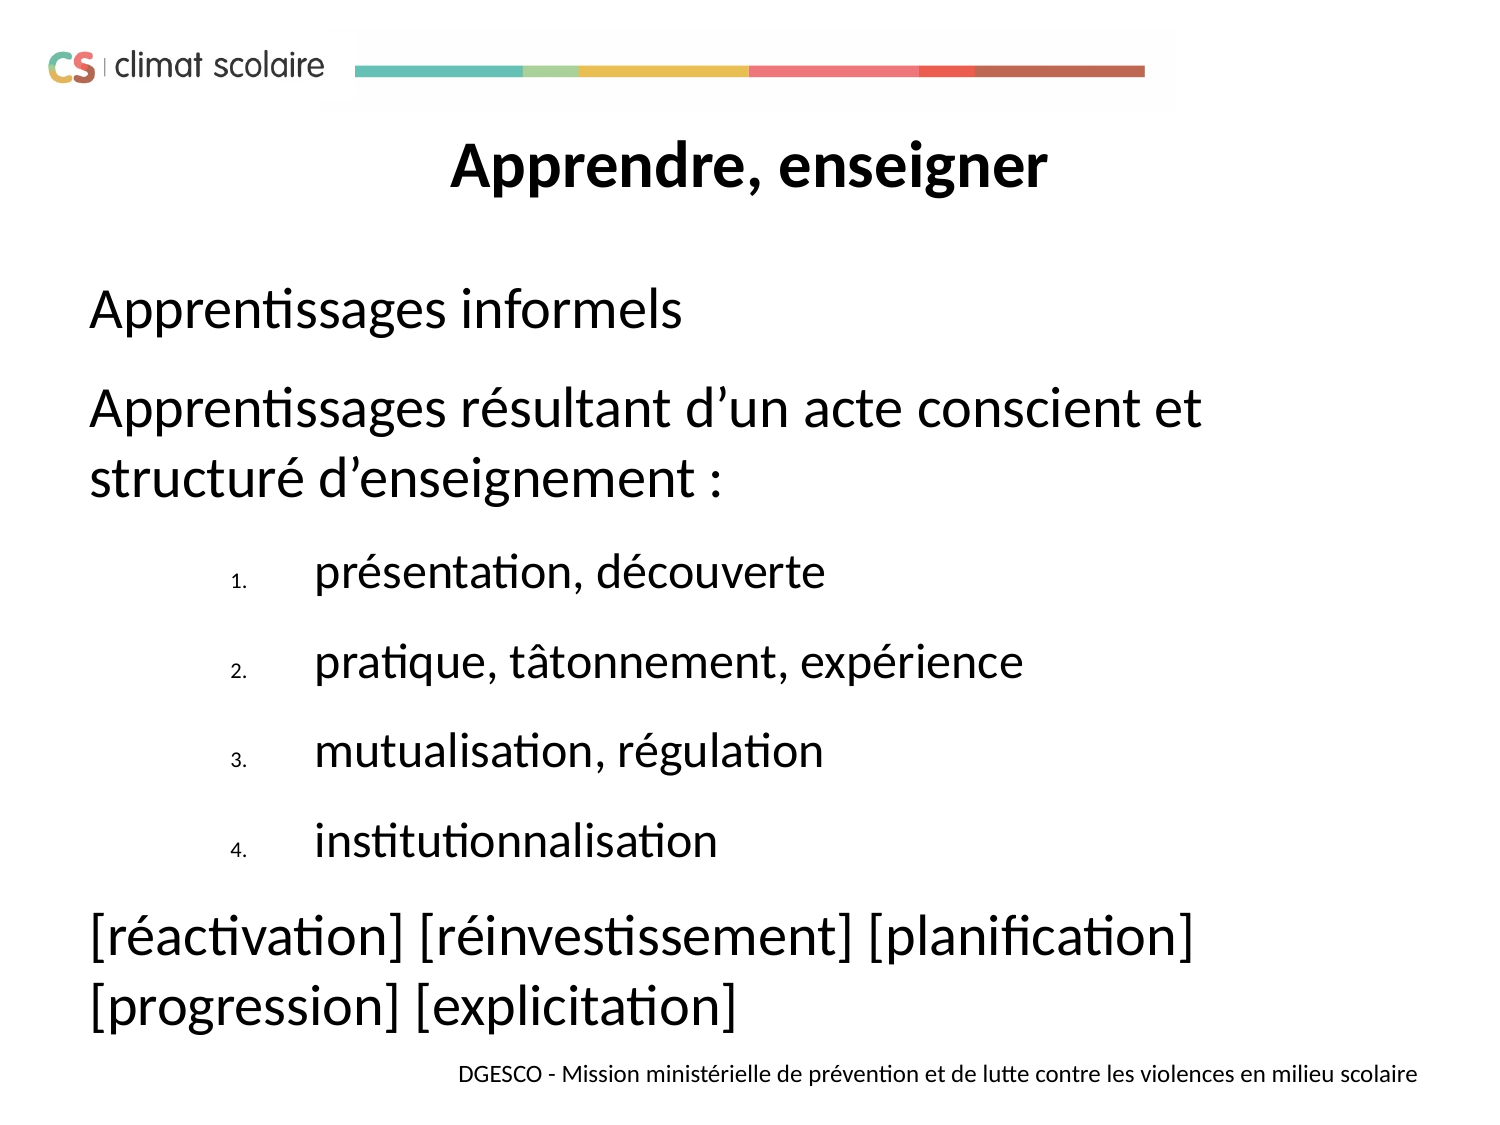

# Apprendre, enseigner
Apprentissages informels
Apprentissages résultant d’un acte conscient et structuré d’enseignement :
présentation, découverte
pratique, tâtonnement, expérience
mutualisation, régulation
institutionnalisation
[réactivation] [réinvestissement] [planification] [progression] [explicitation]